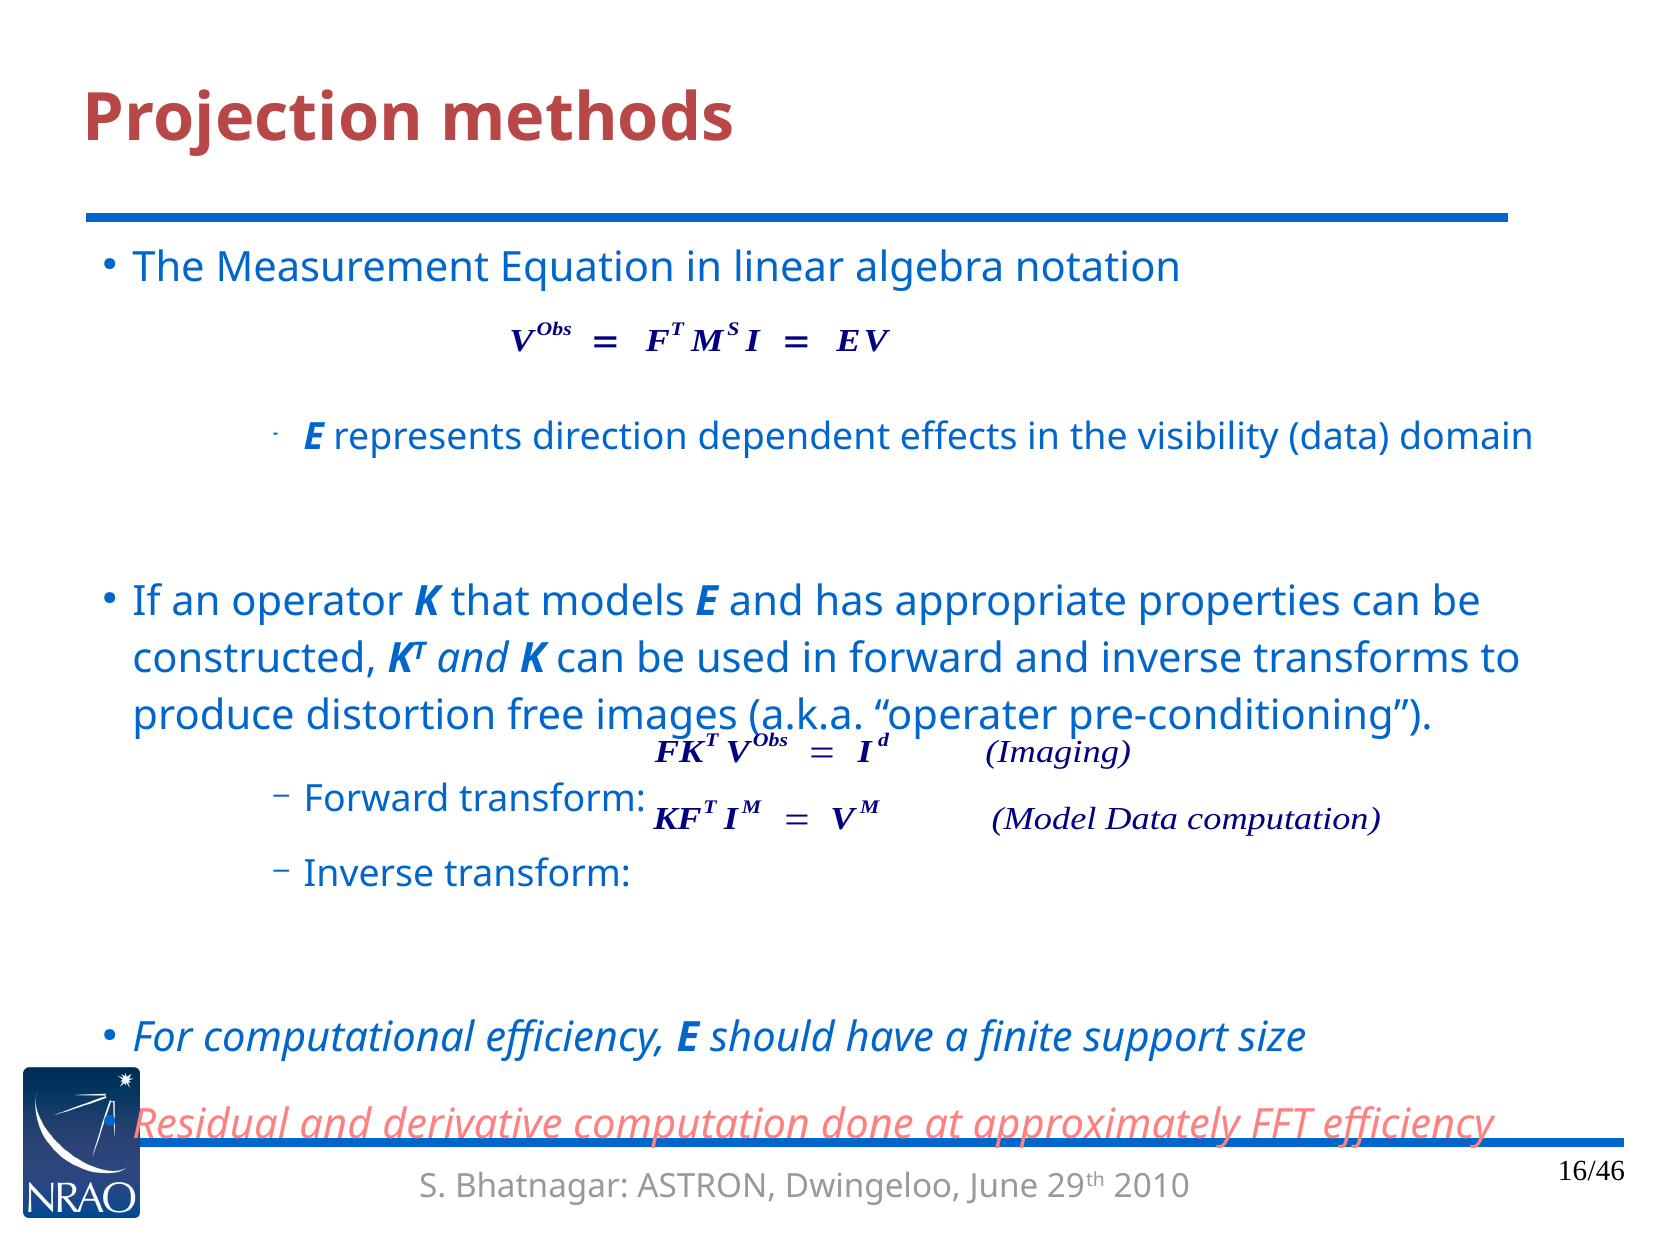

Projection methods
# The Measurement Equation in linear algebra notation
E represents direction dependent effects in the visibility (data) domain
If an operator K that models E and has appropriate properties can be constructed, KT and K can be used in forward and inverse transforms to produce distortion free images (a.k.a. “operater pre-conditioning”).
Forward transform:
Inverse transform:
For computational efficiency, E should have a finite support size
Residual and derivative computation done at approximately FFT efficiency
16